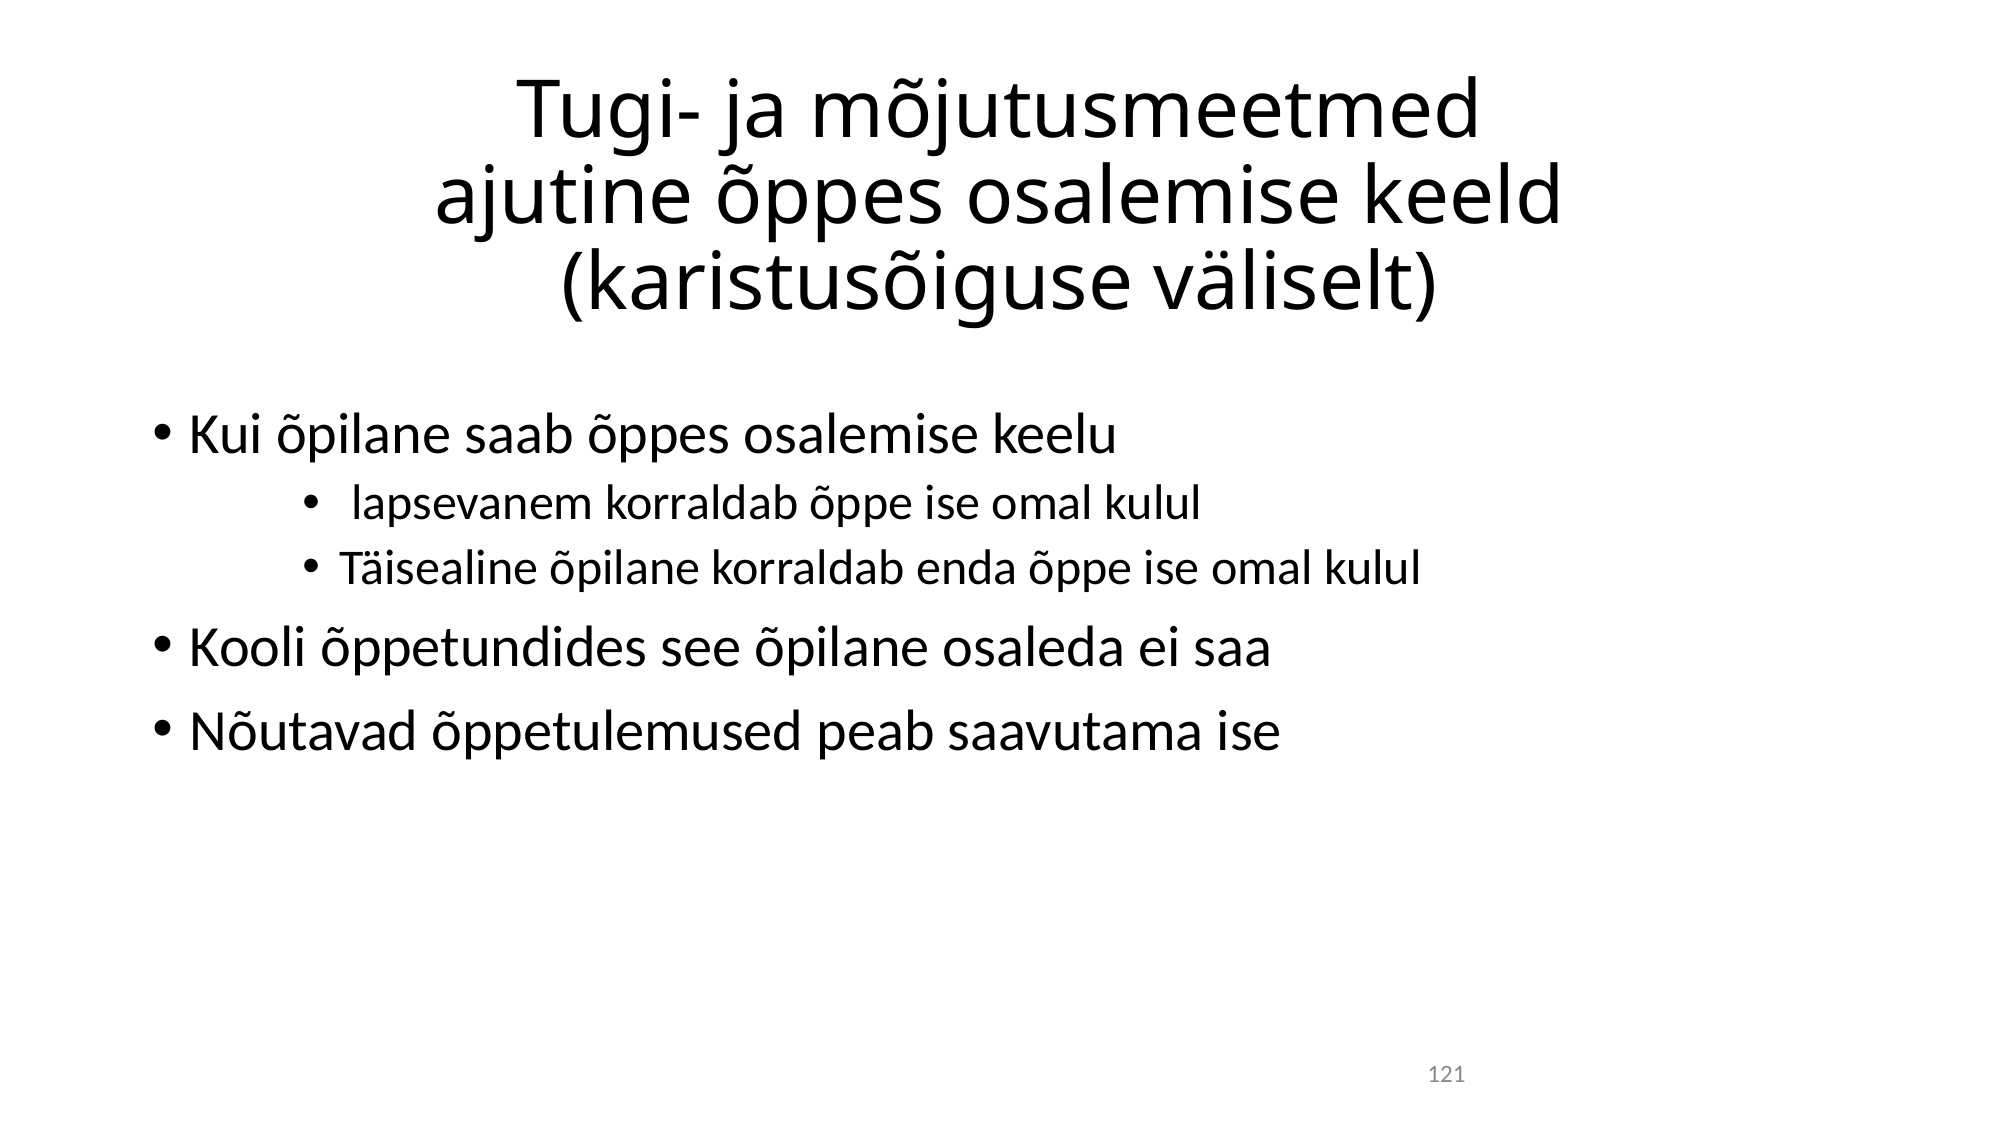

# Tugi- ja mõjutusmeetmed ajutine õppes osalemise keeld (karistusõiguse väliselt)
Kui õpilane saab õppes osalemise keelu
 lapsevanem korraldab õppe ise omal kulul
Täisealine õpilane korraldab enda õppe ise omal kulul
Kooli õppetundides see õpilane osaleda ei saa
Nõutavad õppetulemused peab saavutama ise